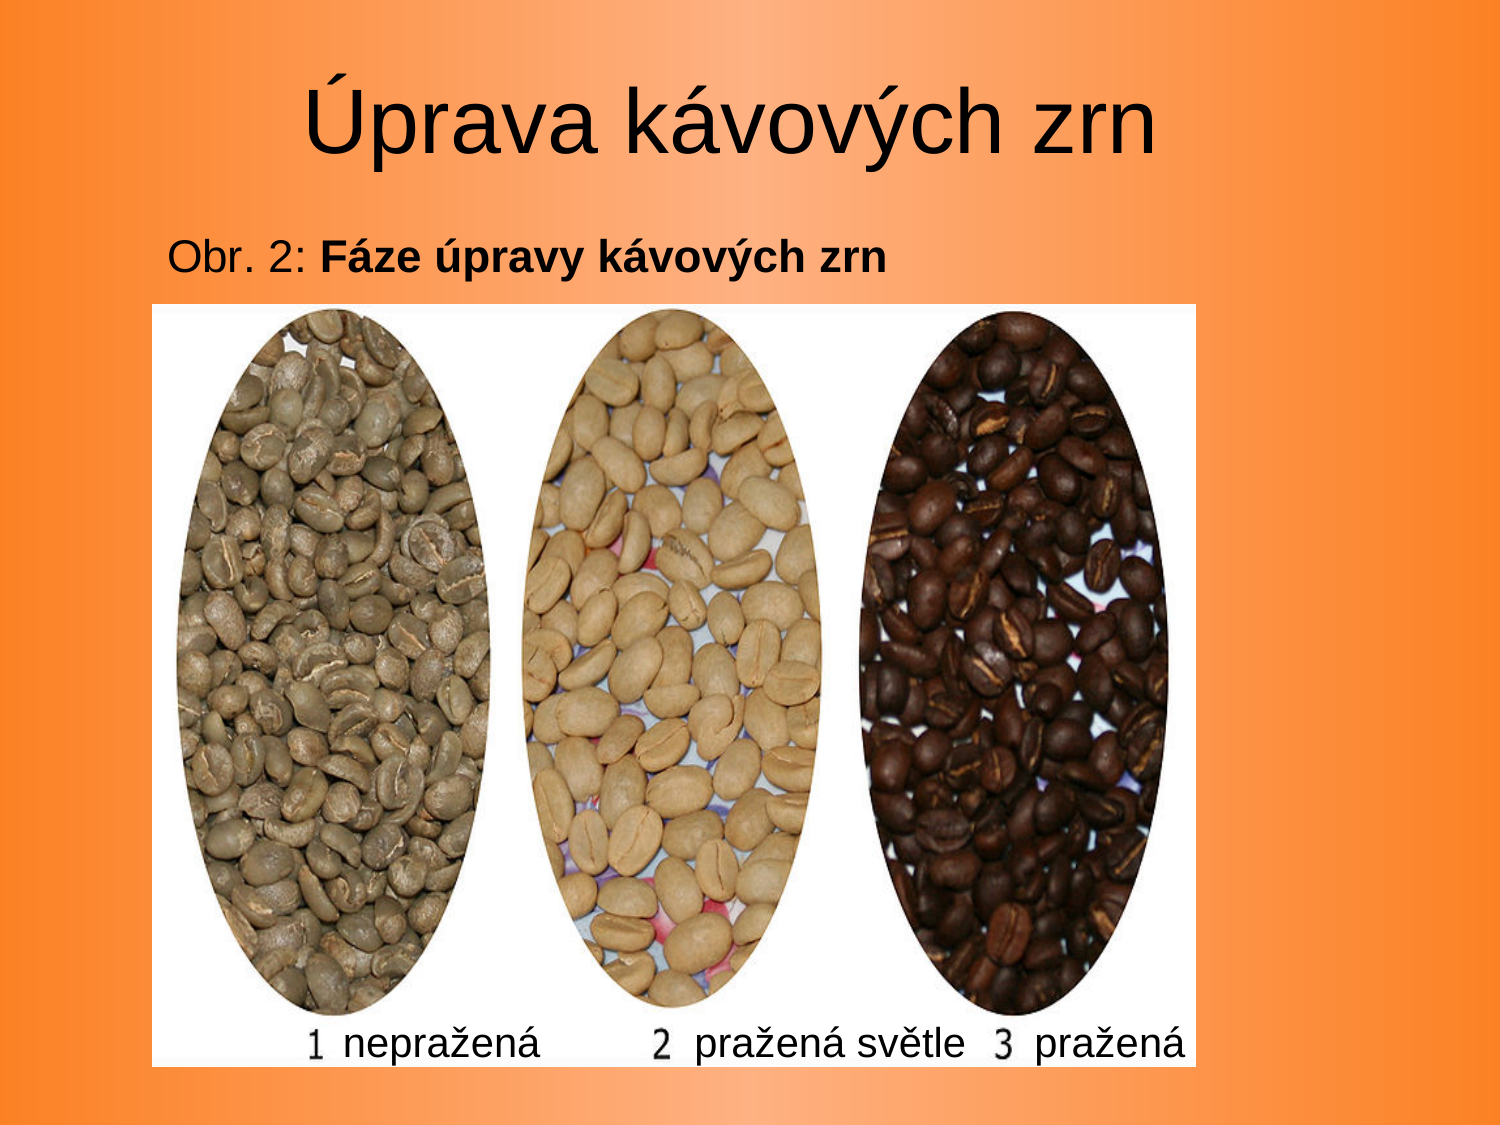

# Úprava kávových zrn
Obr. 2: Fáze úpravy kávových zrn
nepražená
pražená světle
pražená